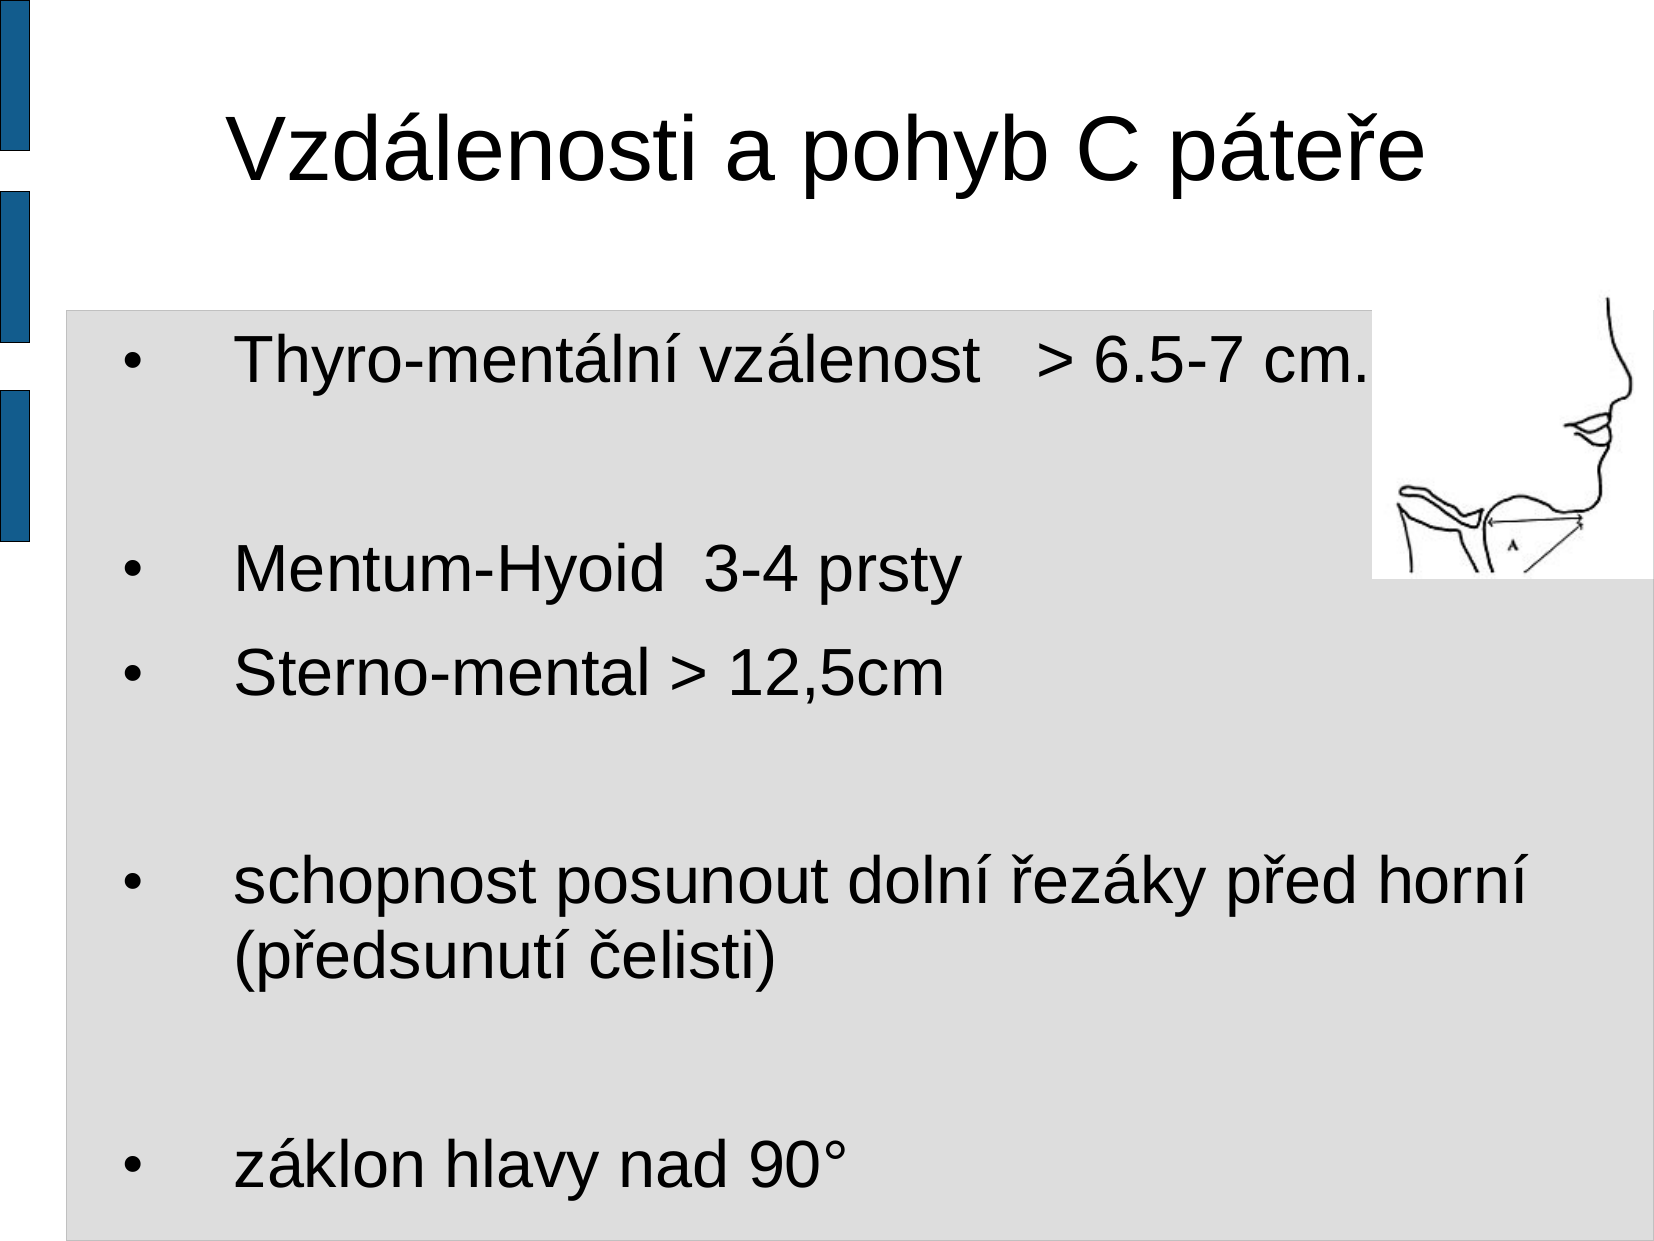

# Vzdálenosti a pohyb C páteře
Thyro-mentální vzálenost > 6.5-7 cm.
Mentum-Hyoid 3-4 prsty
Sterno-mental > 12,5cm
schopnost posunout dolní řezáky před horní (předsunutí čelisti)
záklon hlavy nad 90°